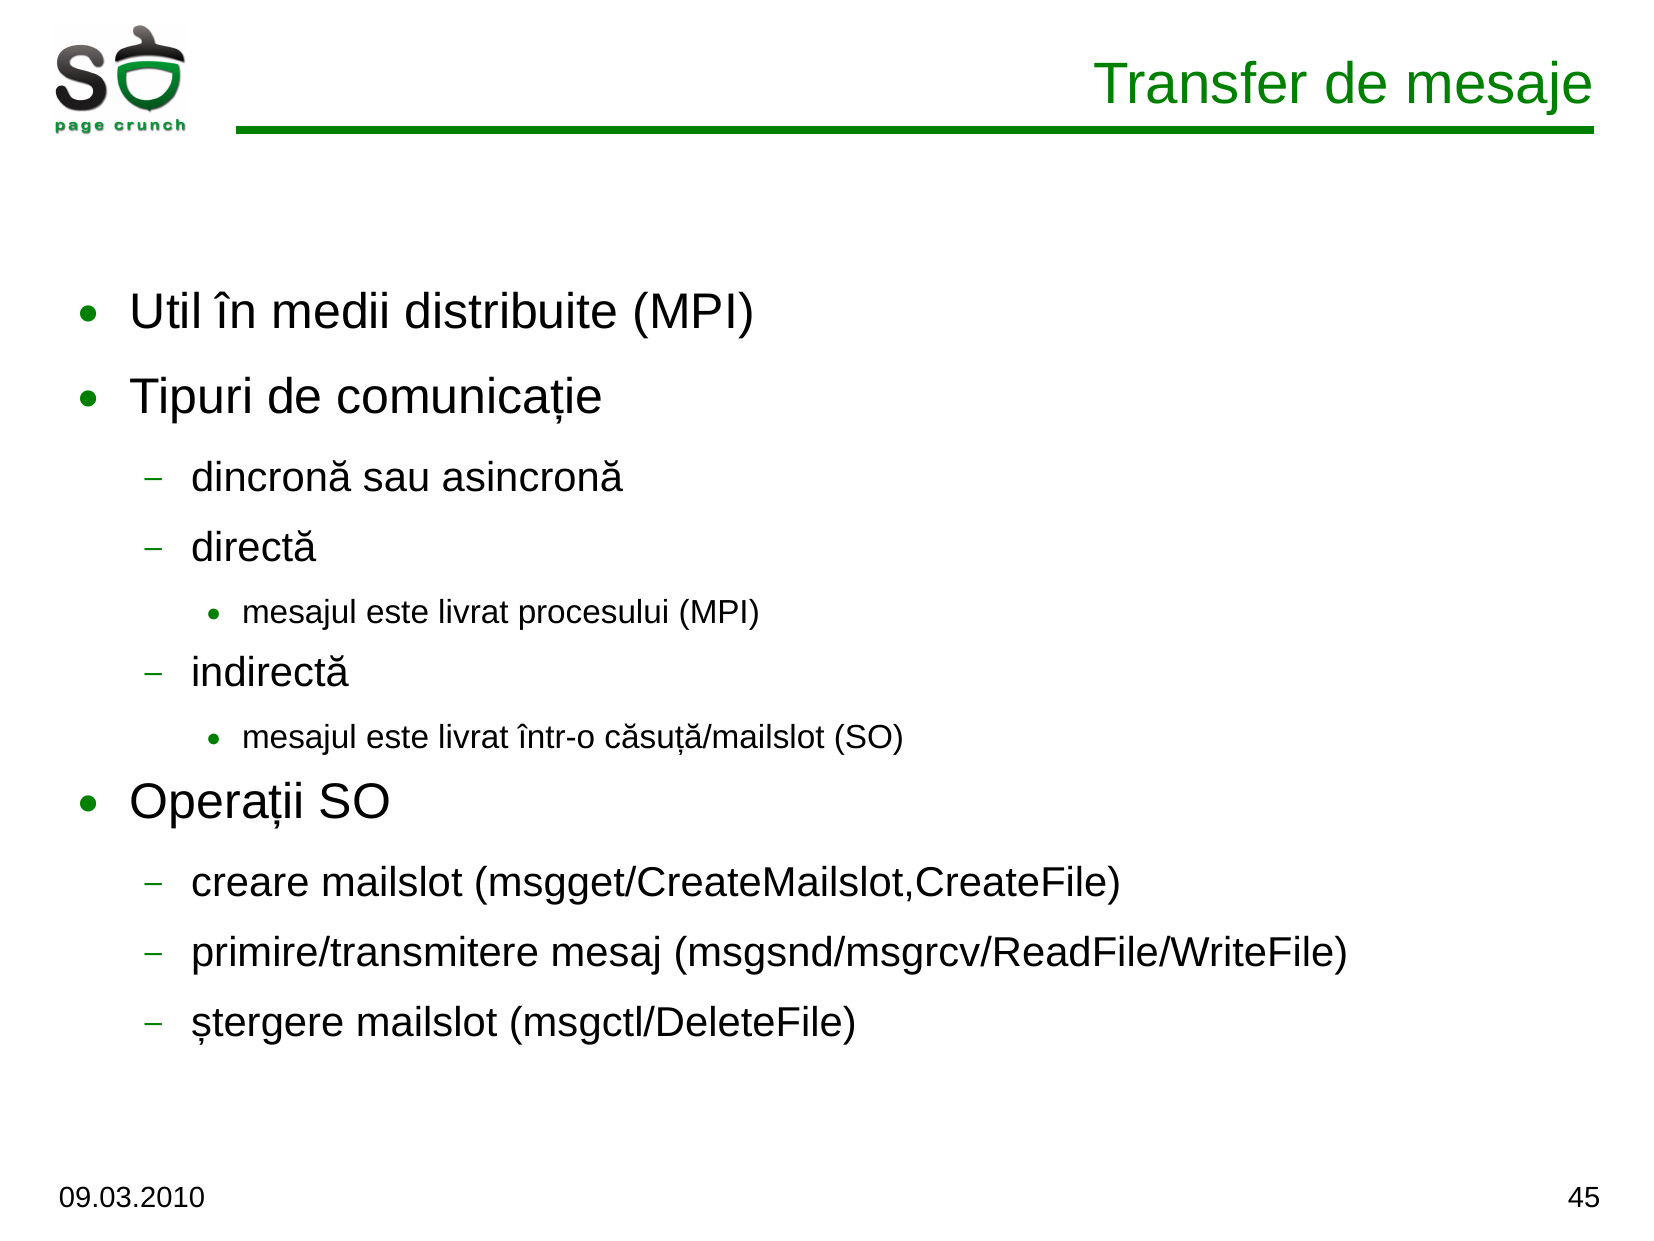

# Transfer de mesaje
Util în medii distribuite (MPI)
Tipuri de comunicație
dincronă sau asincronă
directă
mesajul este livrat procesului (MPI)
indirectă
mesajul este livrat într-o căsuță/mailslot (SO)
Operații SO
creare mailslot (msgget/CreateMailslot,CreateFile)
primire/transmitere mesaj (msgsnd/msgrcv/ReadFile/WriteFile)
ștergere mailslot (msgctl/DeleteFile)
09.03.2010
45